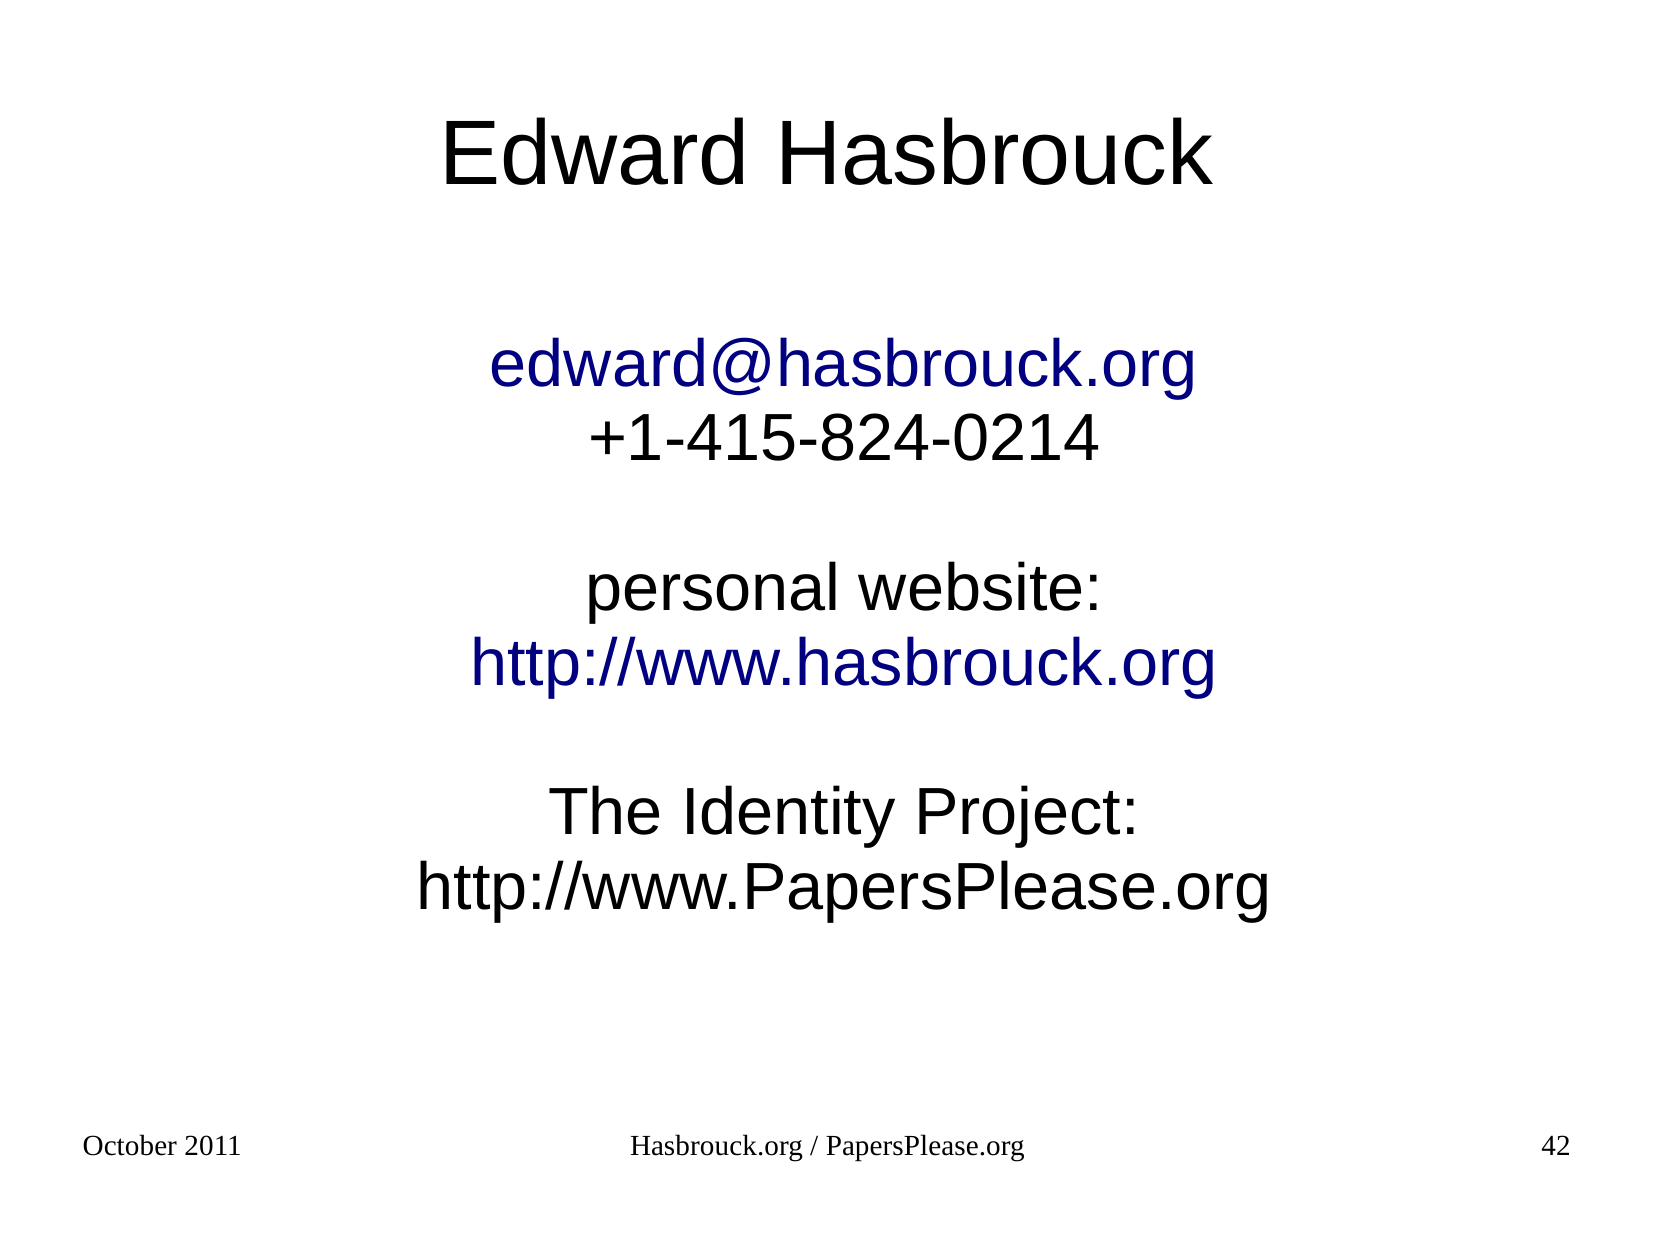

# Edward Hasbrouck
edward@hasbrouck.org
+1-415-824-0214
personal website:
http://www.hasbrouck.org
The Identity Project:
http://www.PapersPlease.org
October 2011
Hasbrouck.org / PapersPlease.org
42